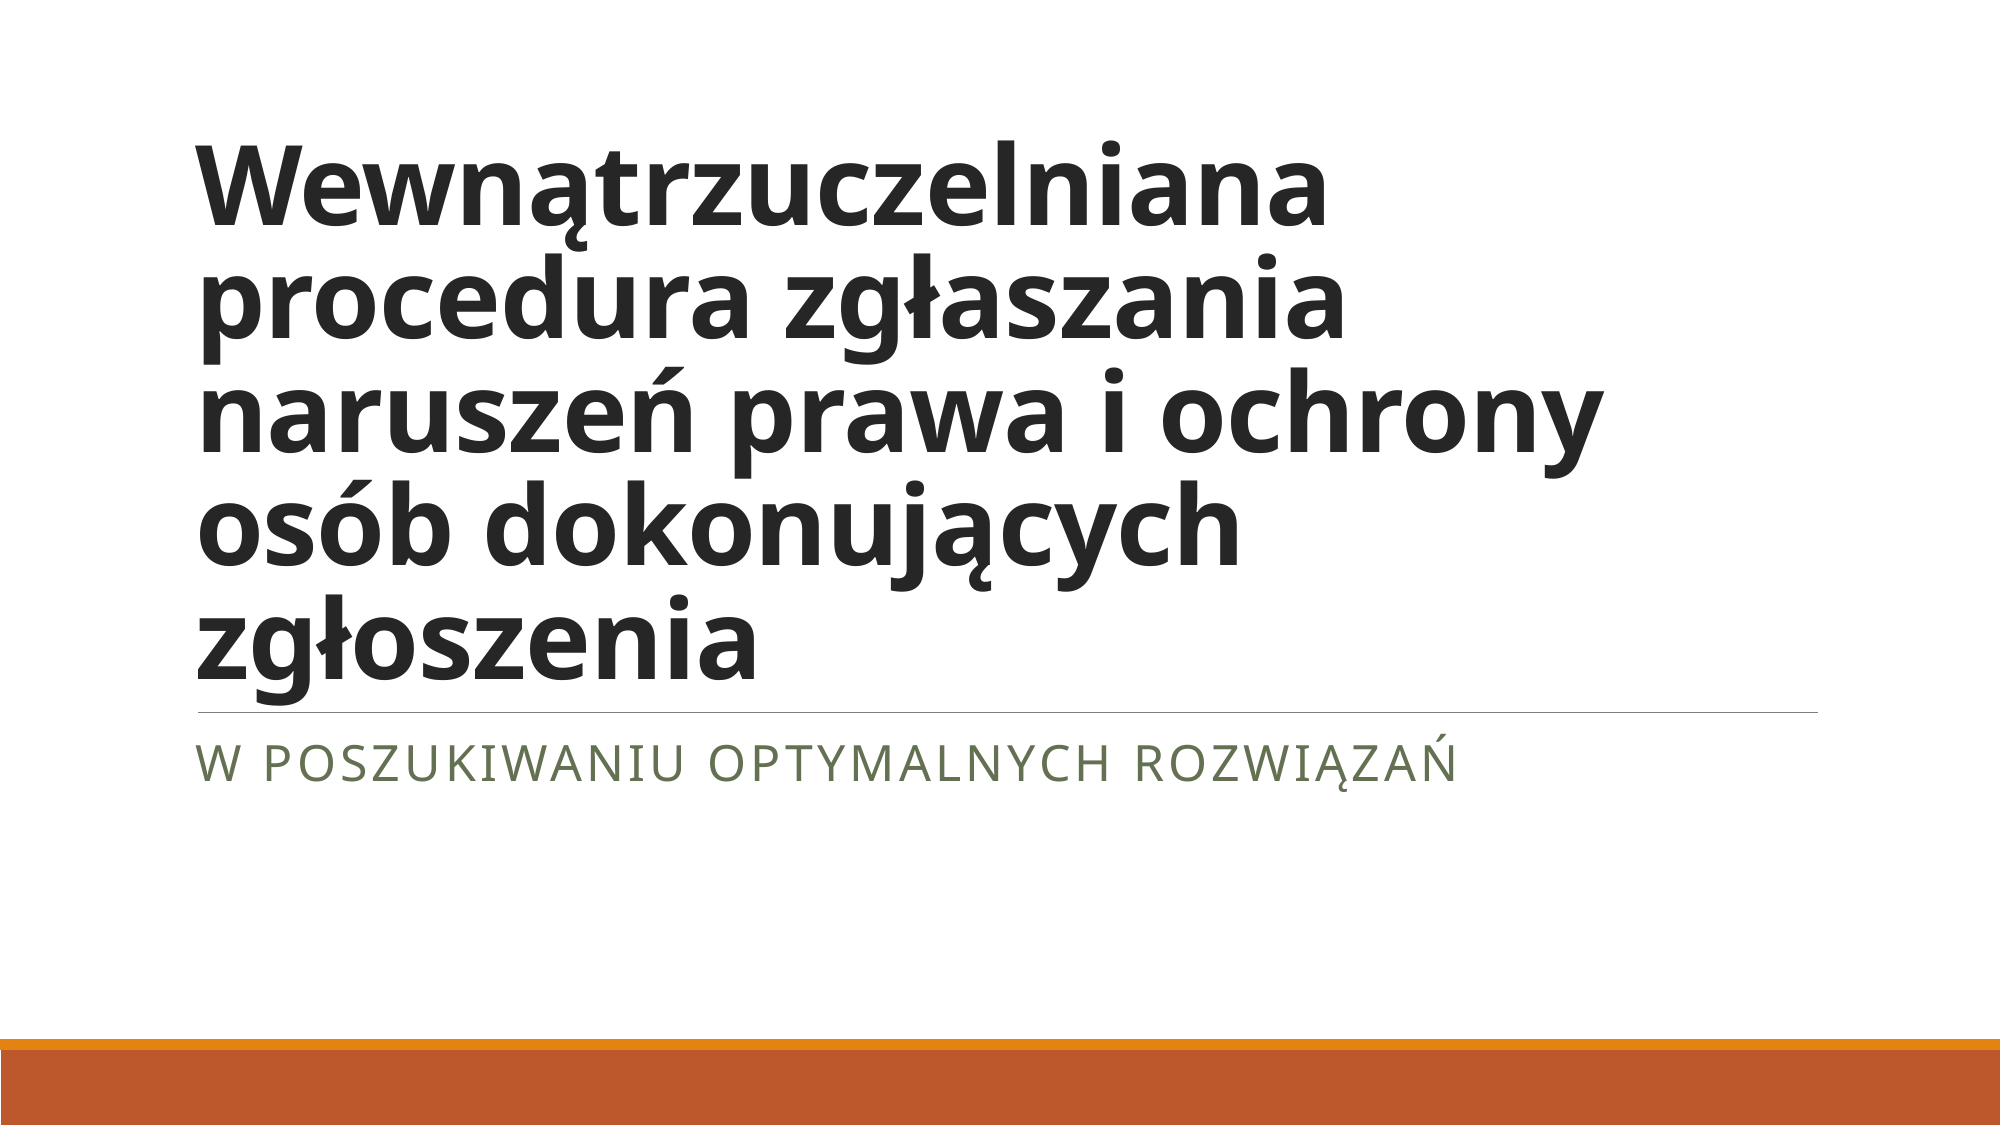

# Wewnątrzuczelniana procedura zgłaszania naruszeń prawa i ochrony osób dokonujących zgłoszenia
W poszukiwaniu optymalnych rozwiązań